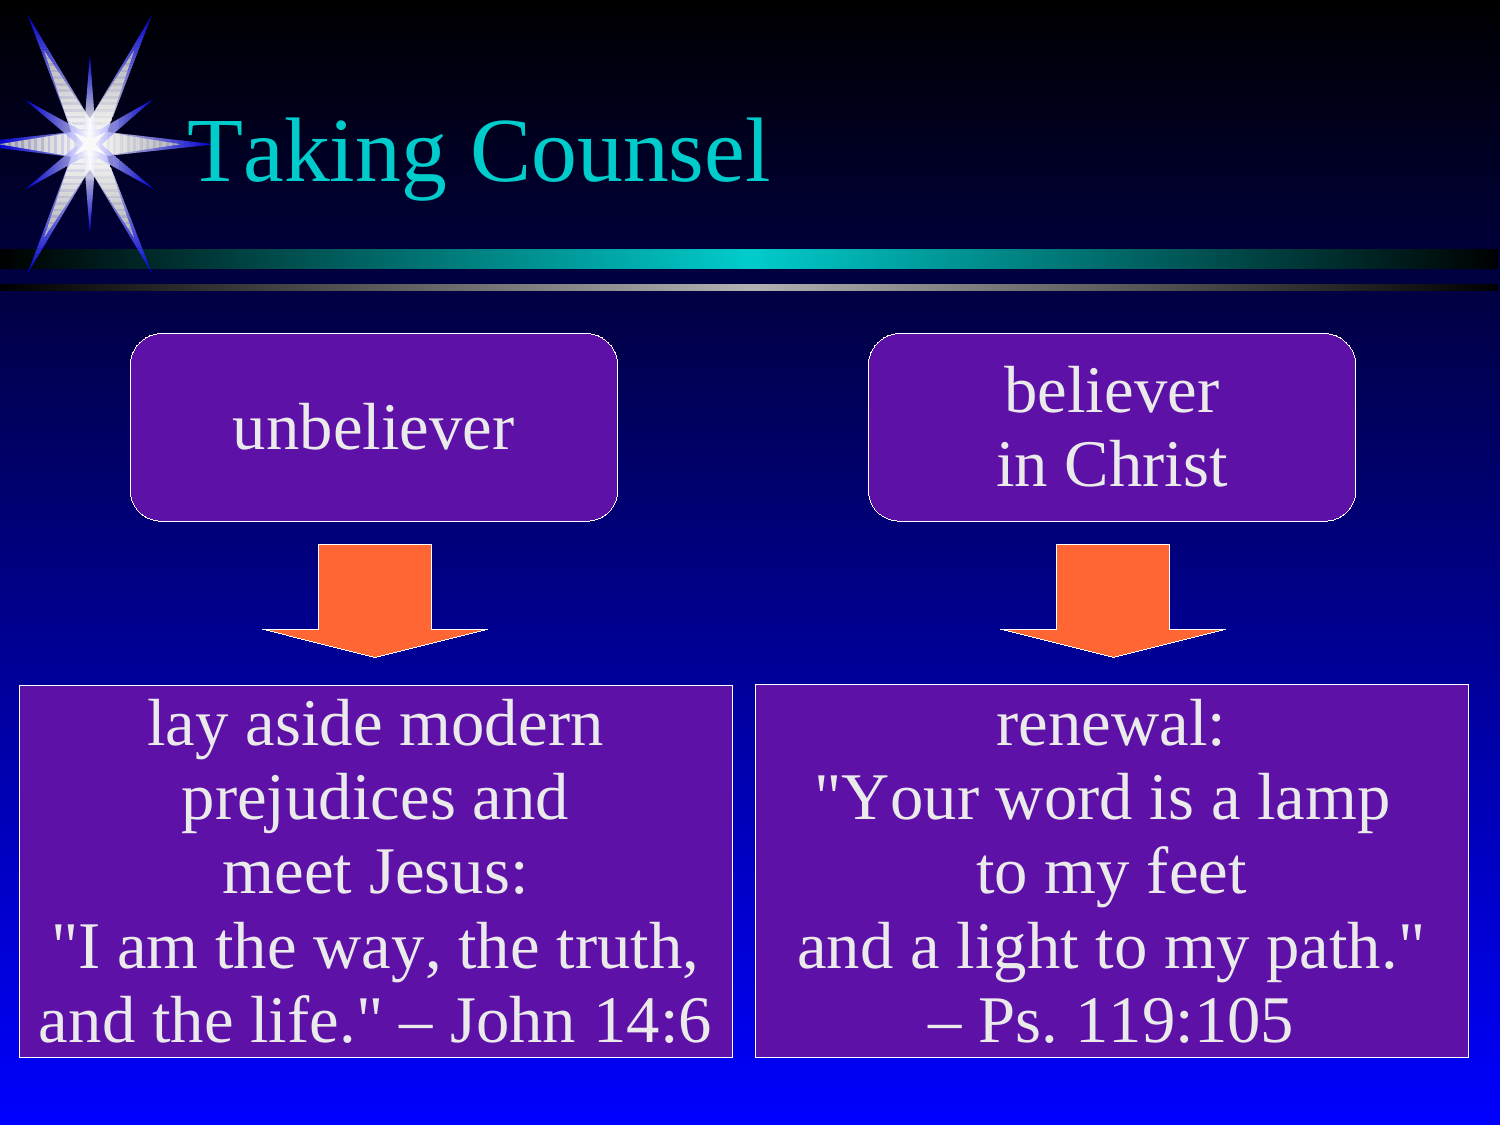

# Taking Counsel
unbeliever
believer
in Christ
lay aside modern
prejudices and
meet Jesus:
"I am the way, the truth,
and the life." – John 14:6
renewal:
"Your word is a lamp
to my feet
and a light to my path."
– Ps. 119:105